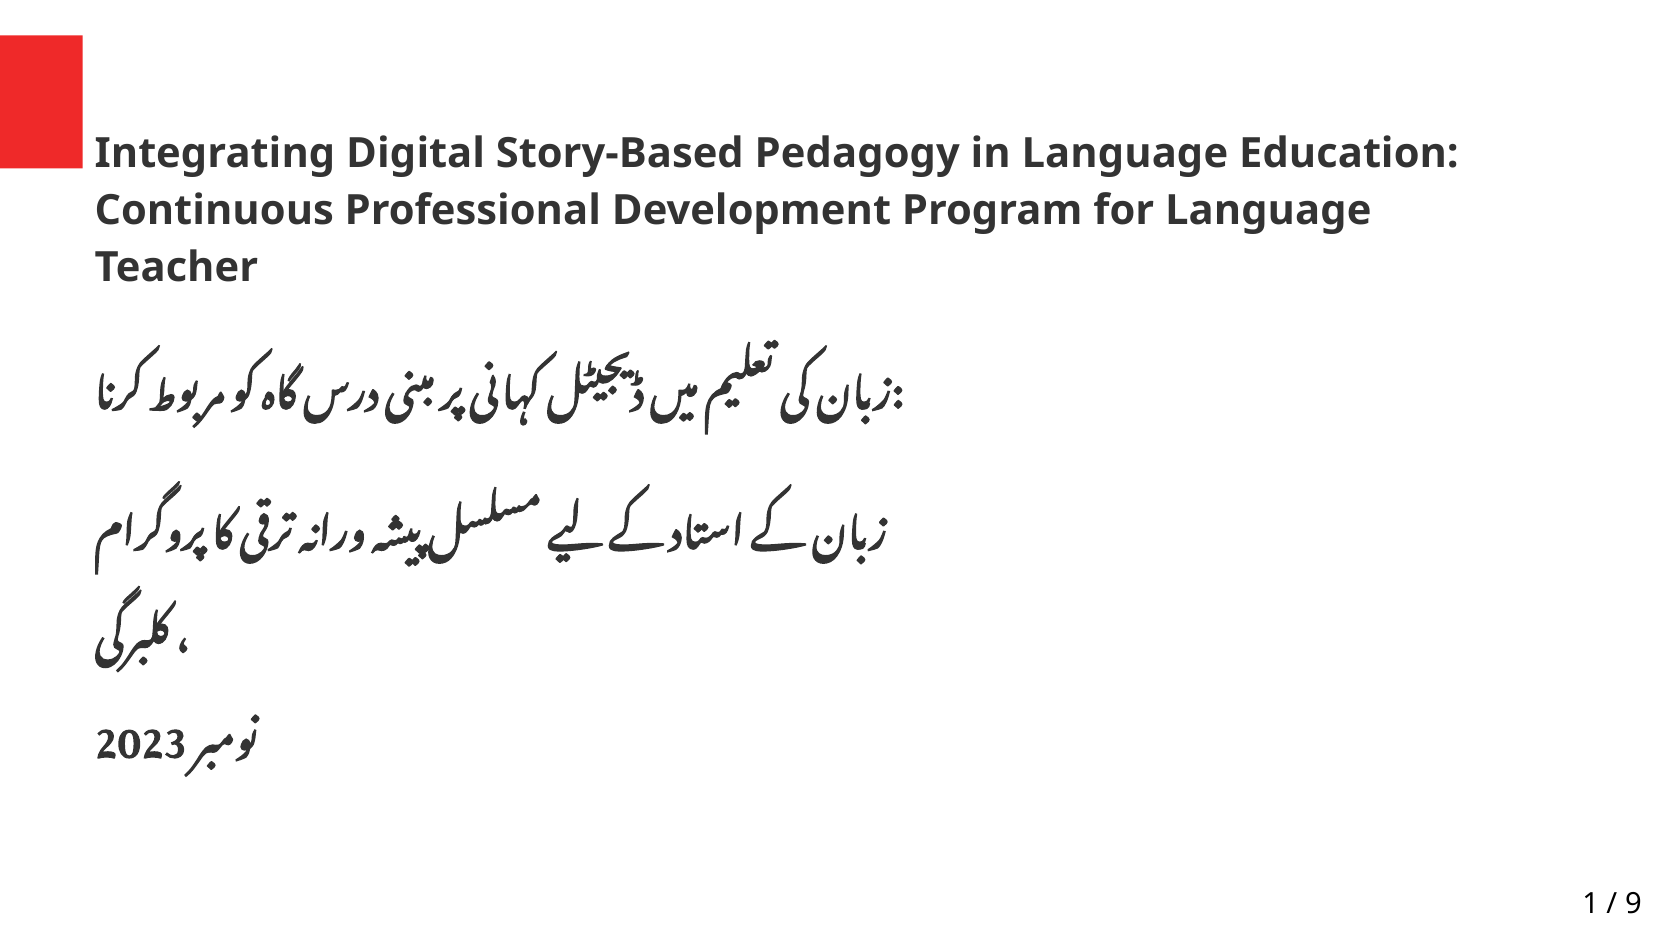

Integrating Digital Story-Based Pedagogy in Language Education:
Continuous Professional Development Program for Language Teacher
زبان کی تعلیم میں ڈیجیٹل کہانی پر مبنی درس گاہ کو مربوط کرنا:
زبان کے استاد کے لیے مسلسل پیشہ ورانہ ترقی کا پروگرام
، کلبرگی
نومبر 2023
# Integrating Digital Story-Based Pedagogy in Language Education:
Integrating Digital Story-Based Pedagogy
in Language Education:
Integrating Digital Story-Based Pedagogy
in Language Education:
Integrating Digital Story-Based Pedagogy
in Language Education:
1